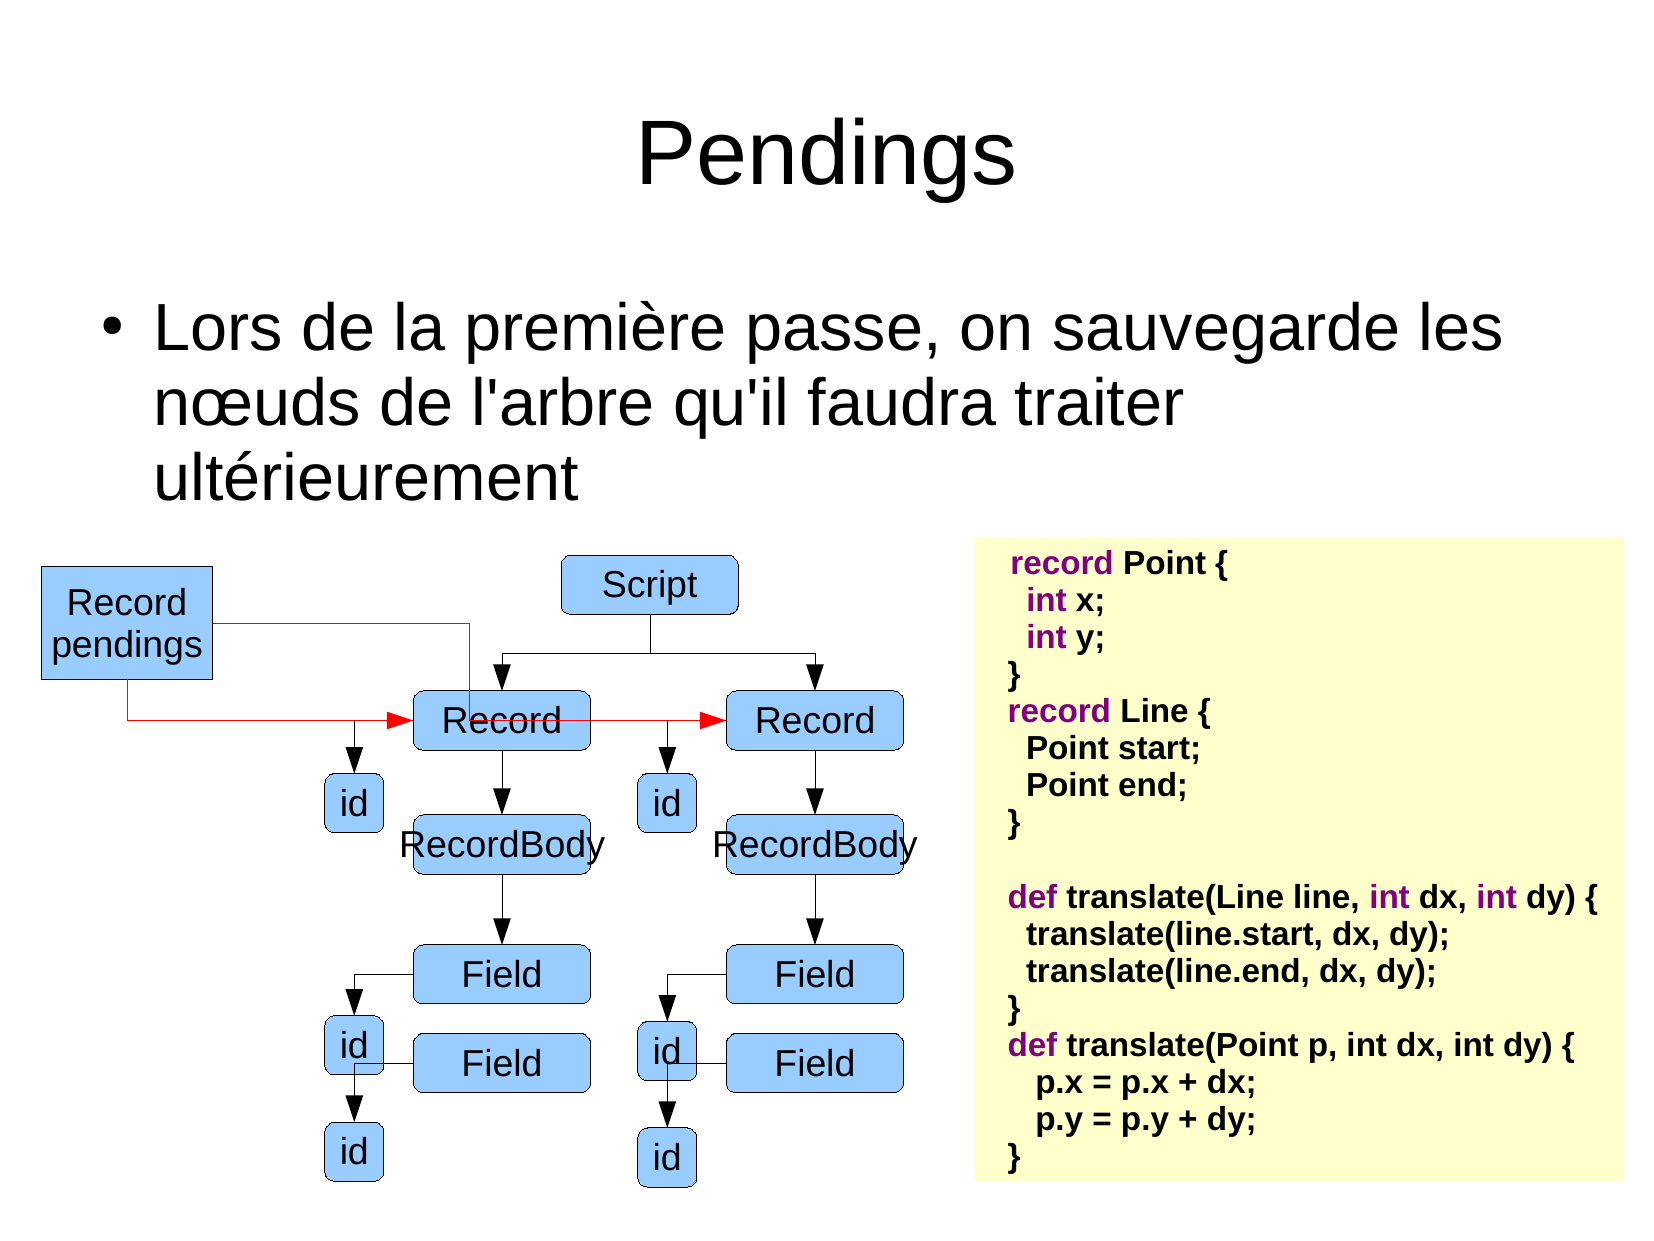

# Pendings
Lors de la première passe, on sauvegarde les nœuds de l'arbre qu'il faudra traiter ultérieurement
 record Point {
 int x;
 int y;
 }
 record Line {
 Point start;
 Point end;
 }
 def translate(Line line, int dx, int dy) {
 translate(line.start, dx, dy);
 translate(line.end, dx, dy);
 }
 def translate(Point p, int dx, int dy) {
 p.x = p.x + dx;
 p.y = p.y + dy;
 }
Script
Record
pendings
Record
Record
id
id
RecordBody
RecordBody
Field
Field
id
id
Field
Field
id
id